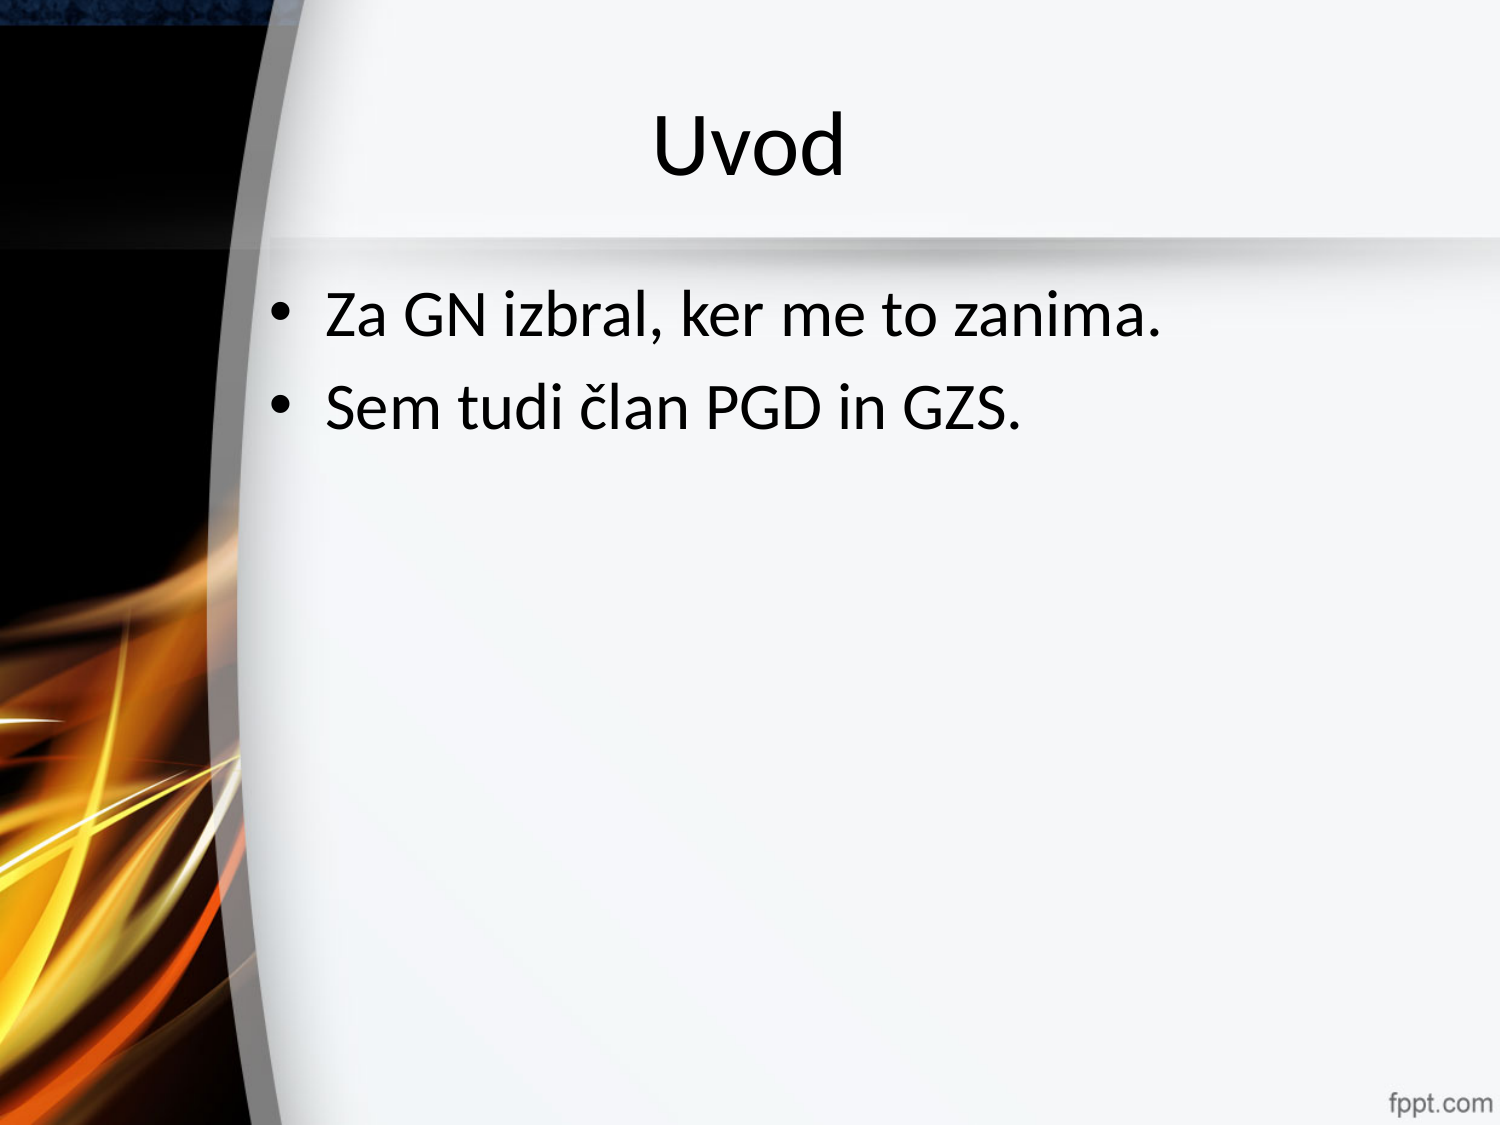

# Uvod
Za GN izbral, ker me to zanima.
Sem tudi član PGD in GZS.